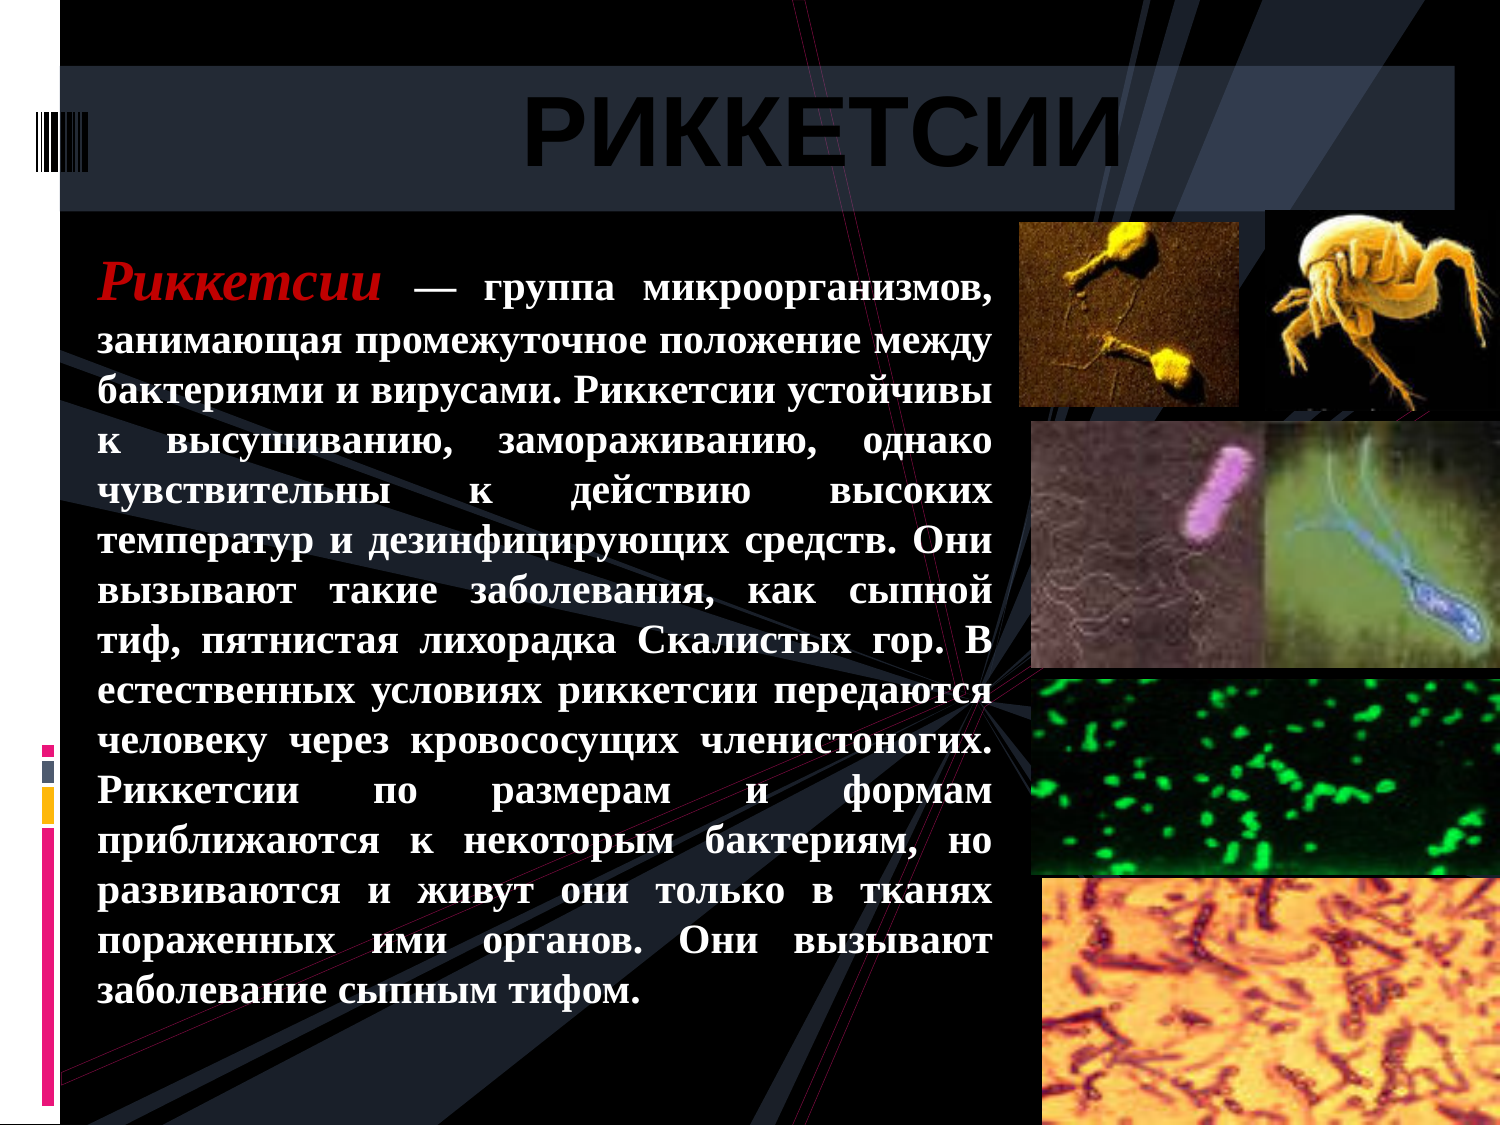

Риккетсии
Риккетсии — группа микроорганизмов, занимающая промежуточное положение между бактериями и вирусами. Риккетсии устойчивы к высушиванию, замораживанию, однако чувствительны к действию высоких температур и дезинфицирующих средств. Они вызывают такие заболевания, как сыпной тиф, пятнистая лихорадка Скалистых гор. В естественных условиях риккетсии передаются человеку через кровососущих членистоногих. Риккетсии по размерам и формам приближаются к некоторым бактериям, но развиваются и живут они только в тканях пораженных ими органов. Они вызывают заболевание сыпным тифом.